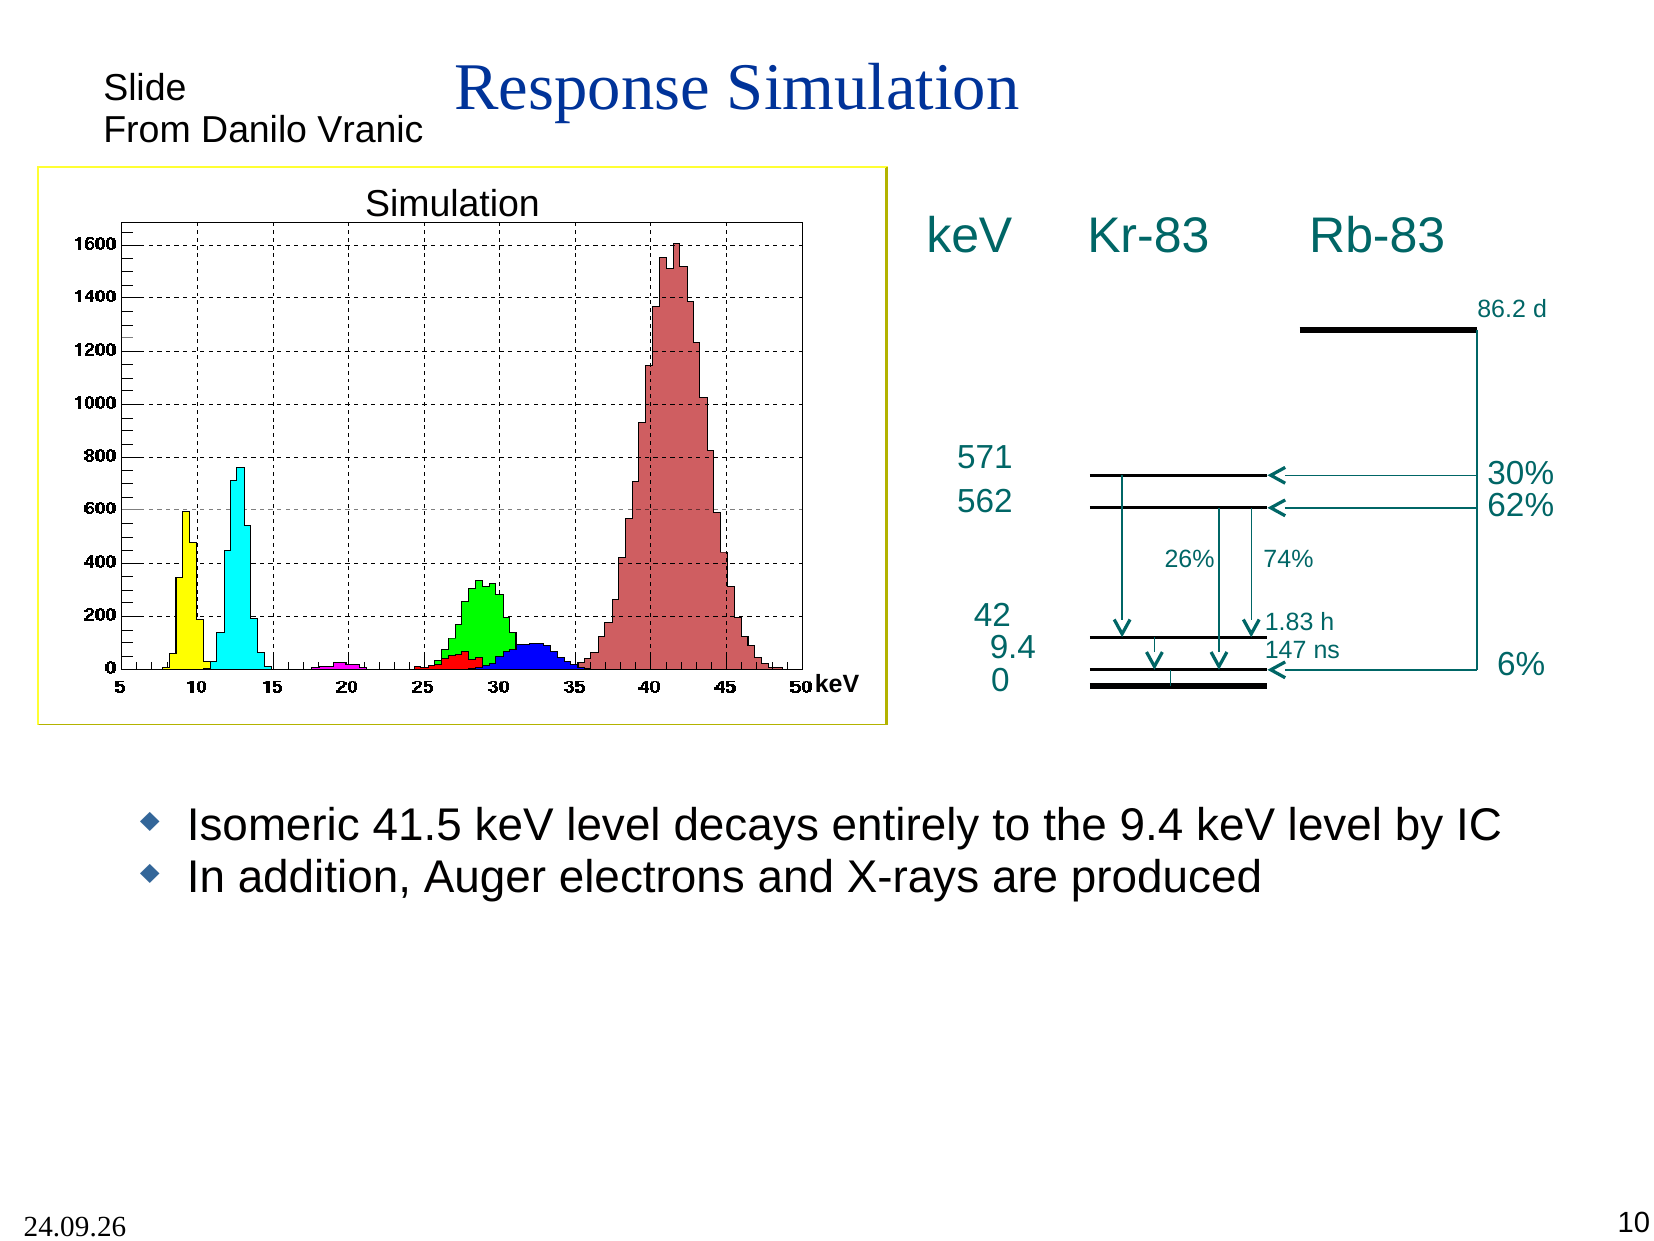

# Response Simulation
Slide
From Danilo Vranic
Simulation
keV
Kr-83
Rb-83
86.2 d
571
30%
562
62%
26% 74%
42
1.83 h
147 ns
9.4
 6%
0
keV
Isomeric 41.5 keV level decays entirely to the 9.4 keV level by IC
In addition, Auger electrons and X-rays are produced